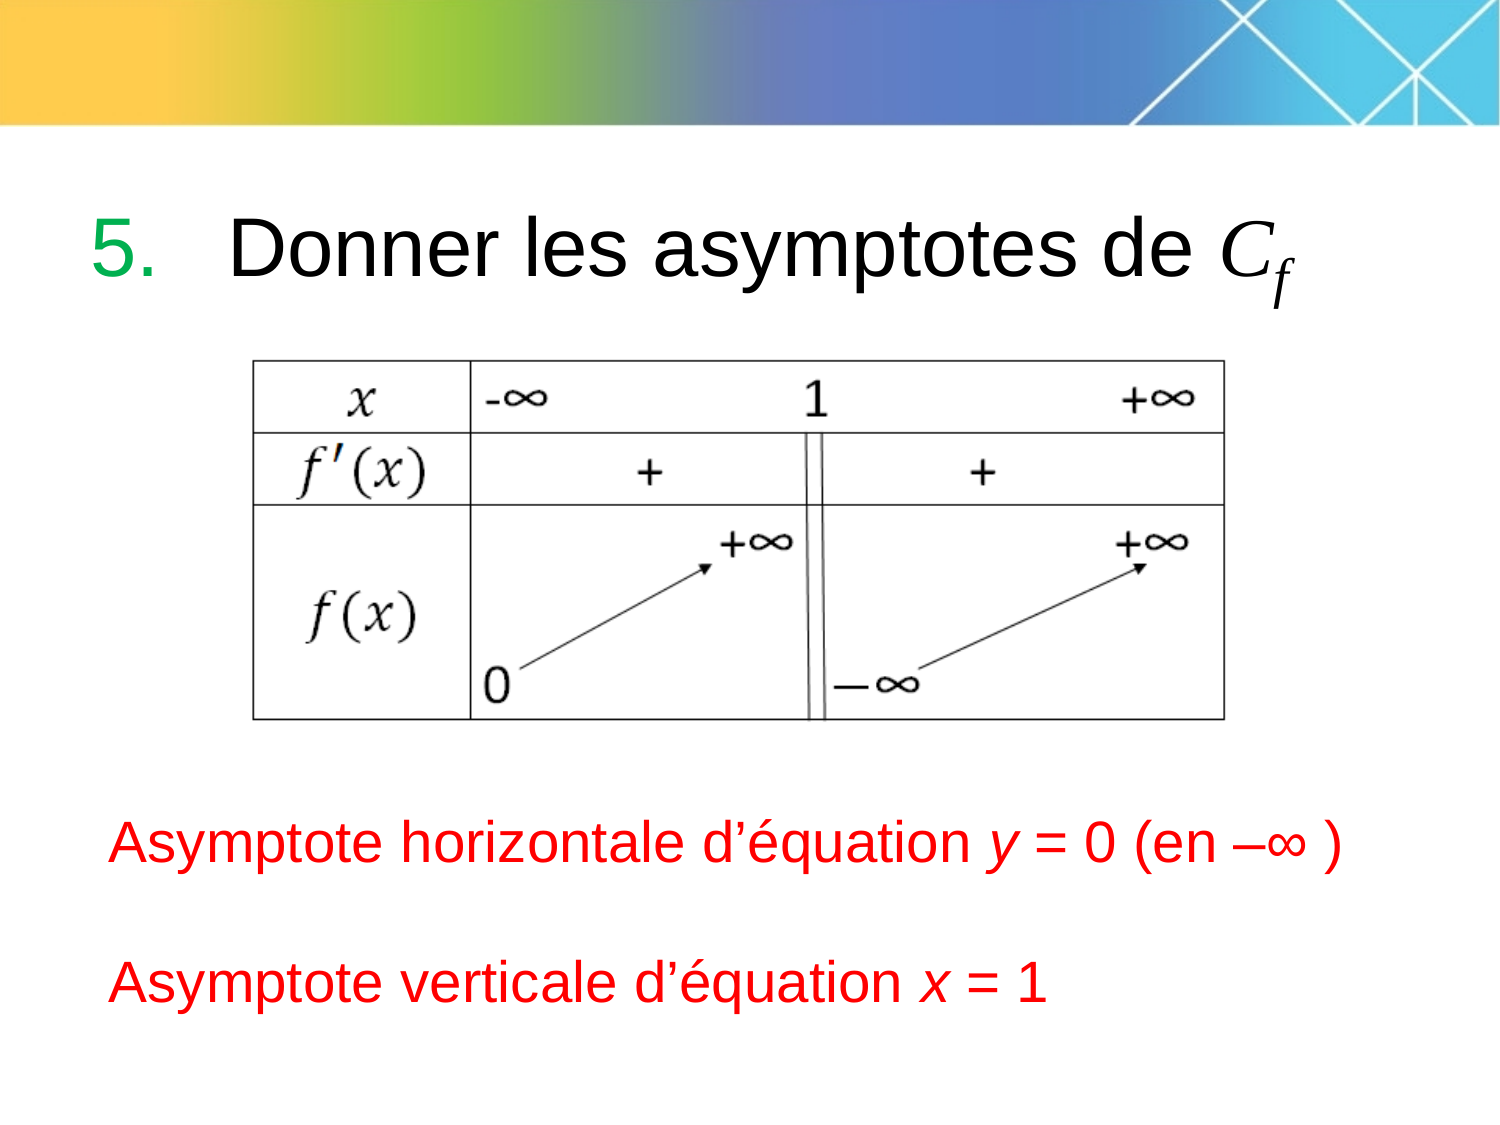

Donner les asymptotes de Cf
Asymptote horizontale d’équation y = 0 (en –∞ )
Asymptote verticale d’équation x = 1